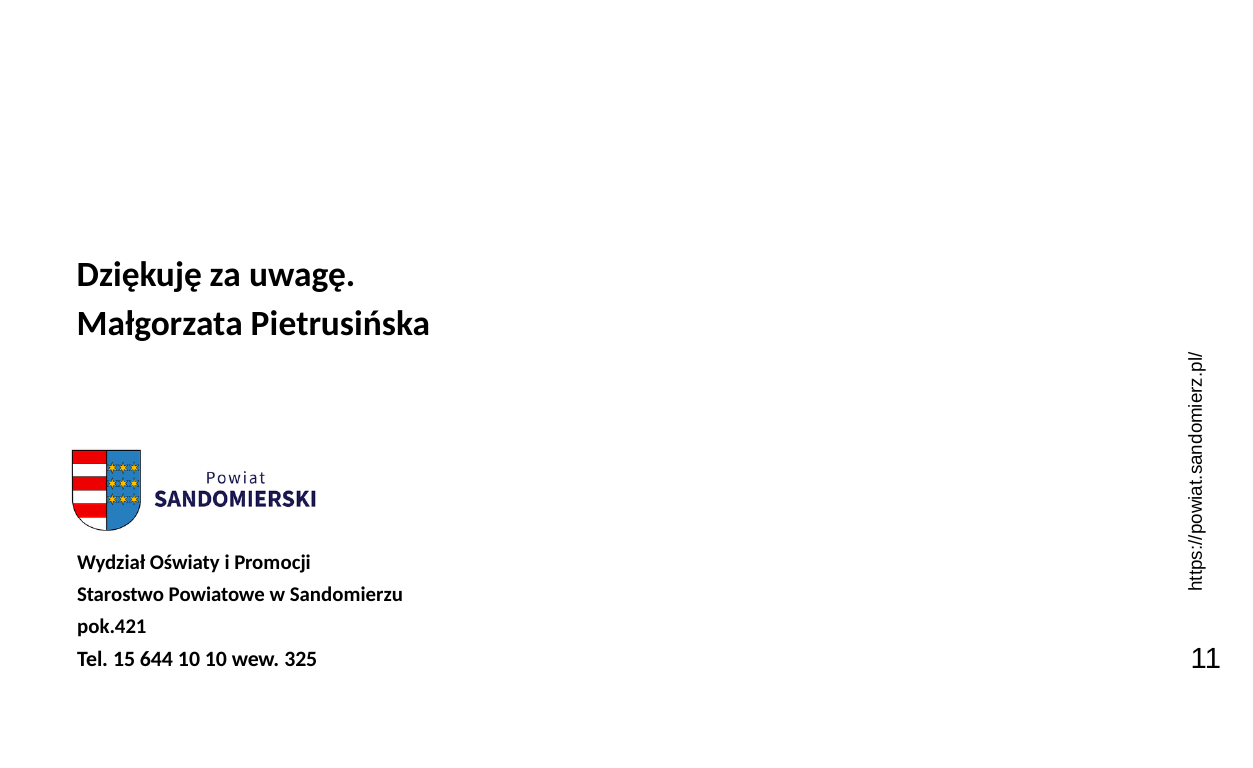

# Dziękuję za uwagę.
Małgorzata Pietrusińska
Wydział Oświaty i Promocji
Starostwo Powiatowe w Sandomierzu
pok.421
Tel. 15 644 10 10 wew. 325
https://powiat.sandomierz.pl/